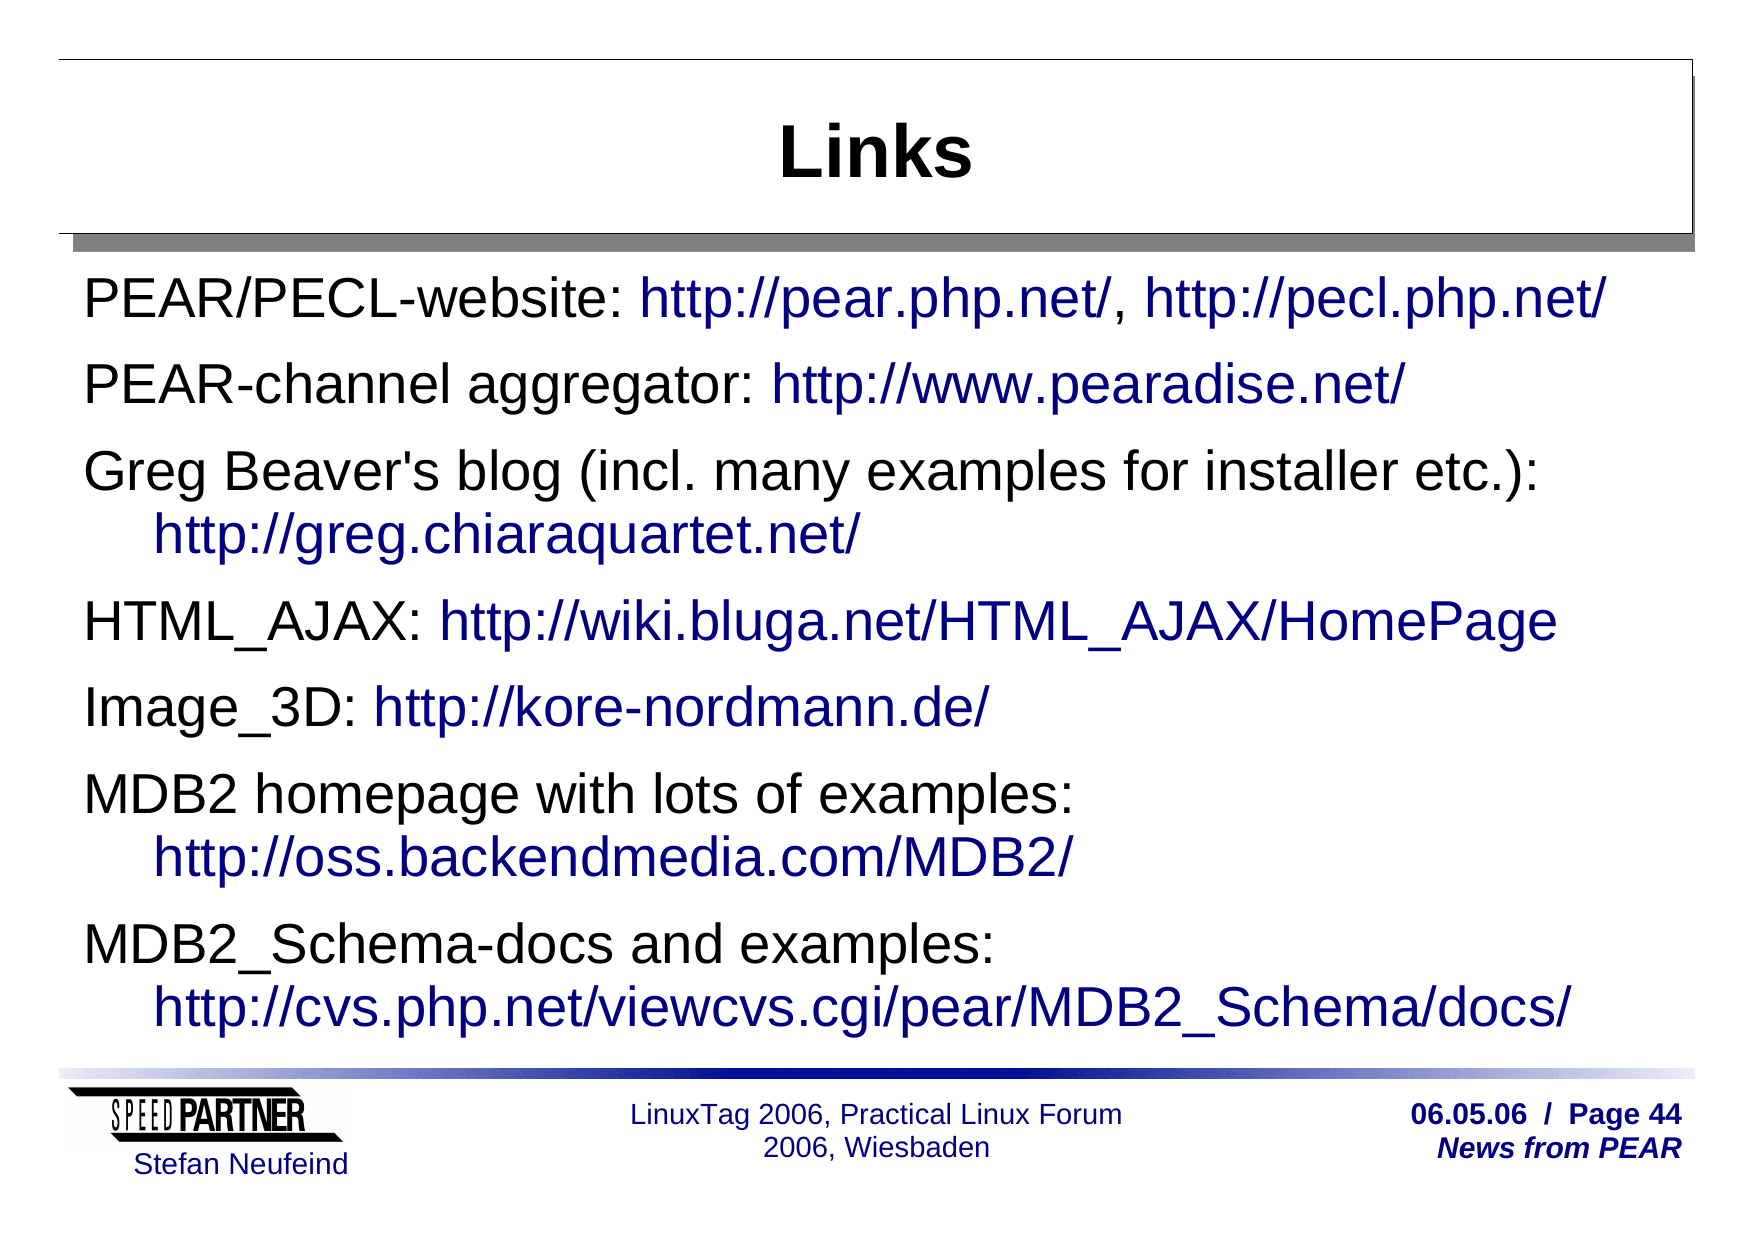

# Links
PEAR/PECL-website: http://pear.php.net/, http://pecl.php.net/
PEAR-channel aggregator: http://www.pearadise.net/
Greg Beaver's blog (incl. many examples for installer etc.):
http://greg.chiaraquartet.net/
HTML_AJAX: http://wiki.bluga.net/HTML_AJAX/HomePage
Image_3D: http://kore-nordmann.de/
MDB2 homepage with lots of examples:
http://oss.backendmedia.com/MDB2/
MDB2_Schema-docs and examples:
http://cvs.php.net/viewcvs.cgi/pear/MDB2_Schema/docs/